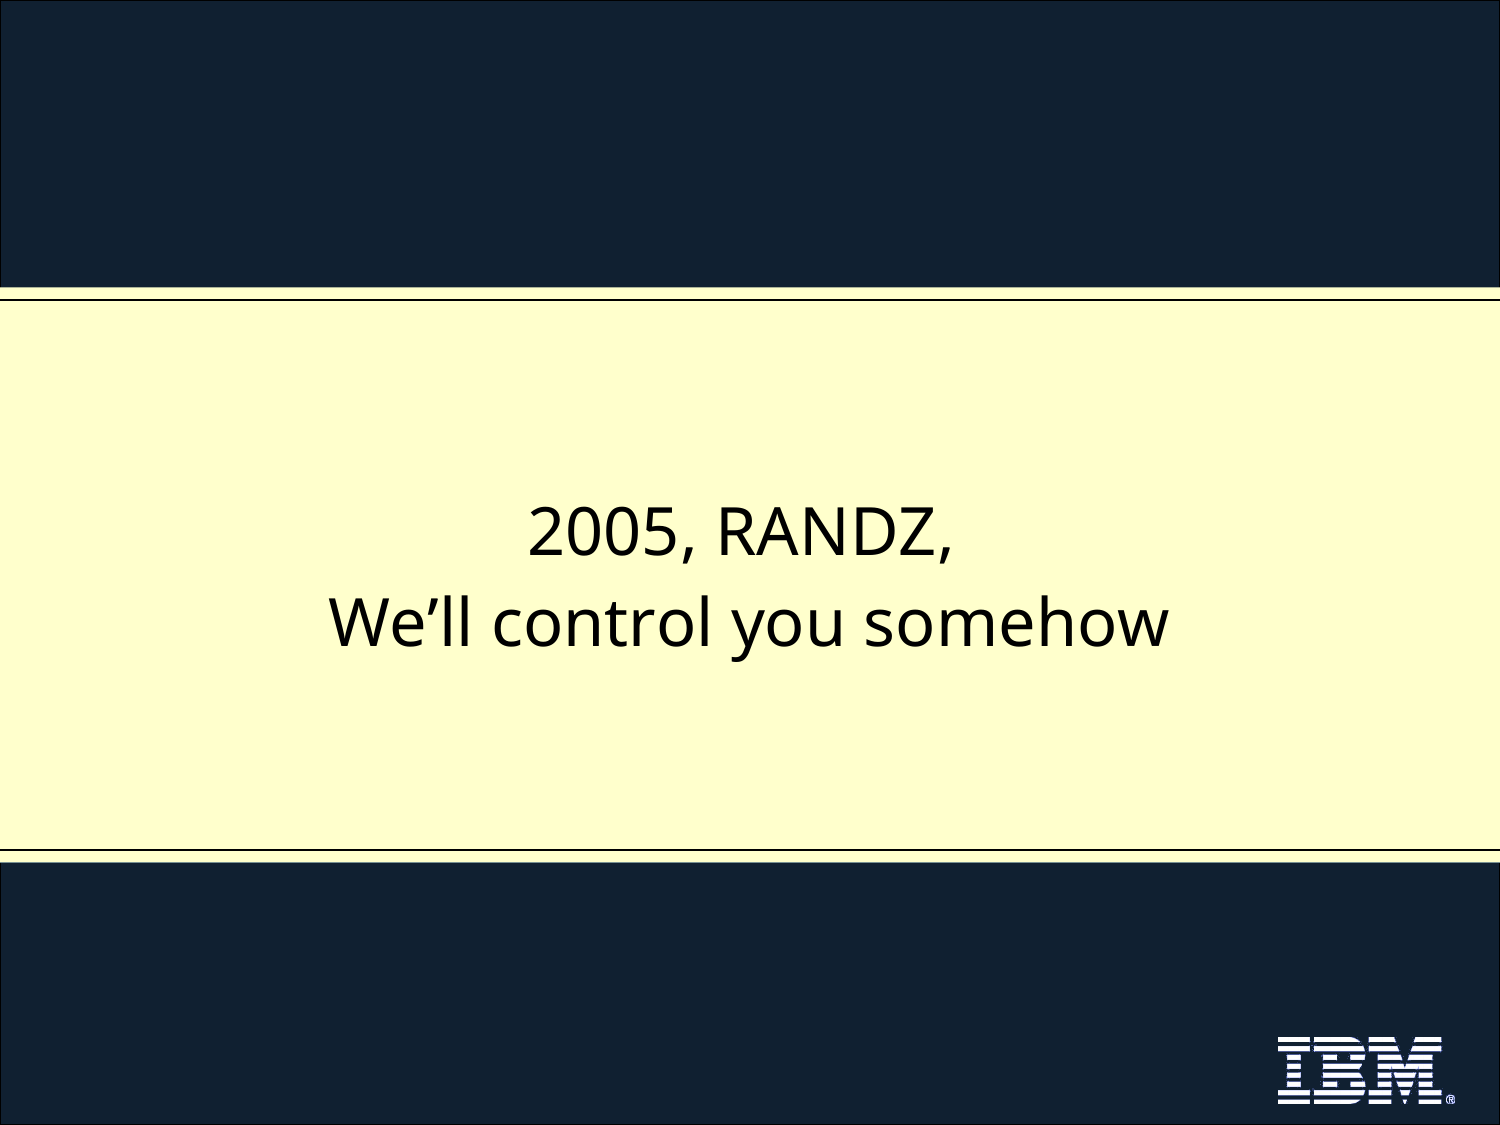

2005, RANDZ,
We’ll control you somehow
# Characteristics of “open”